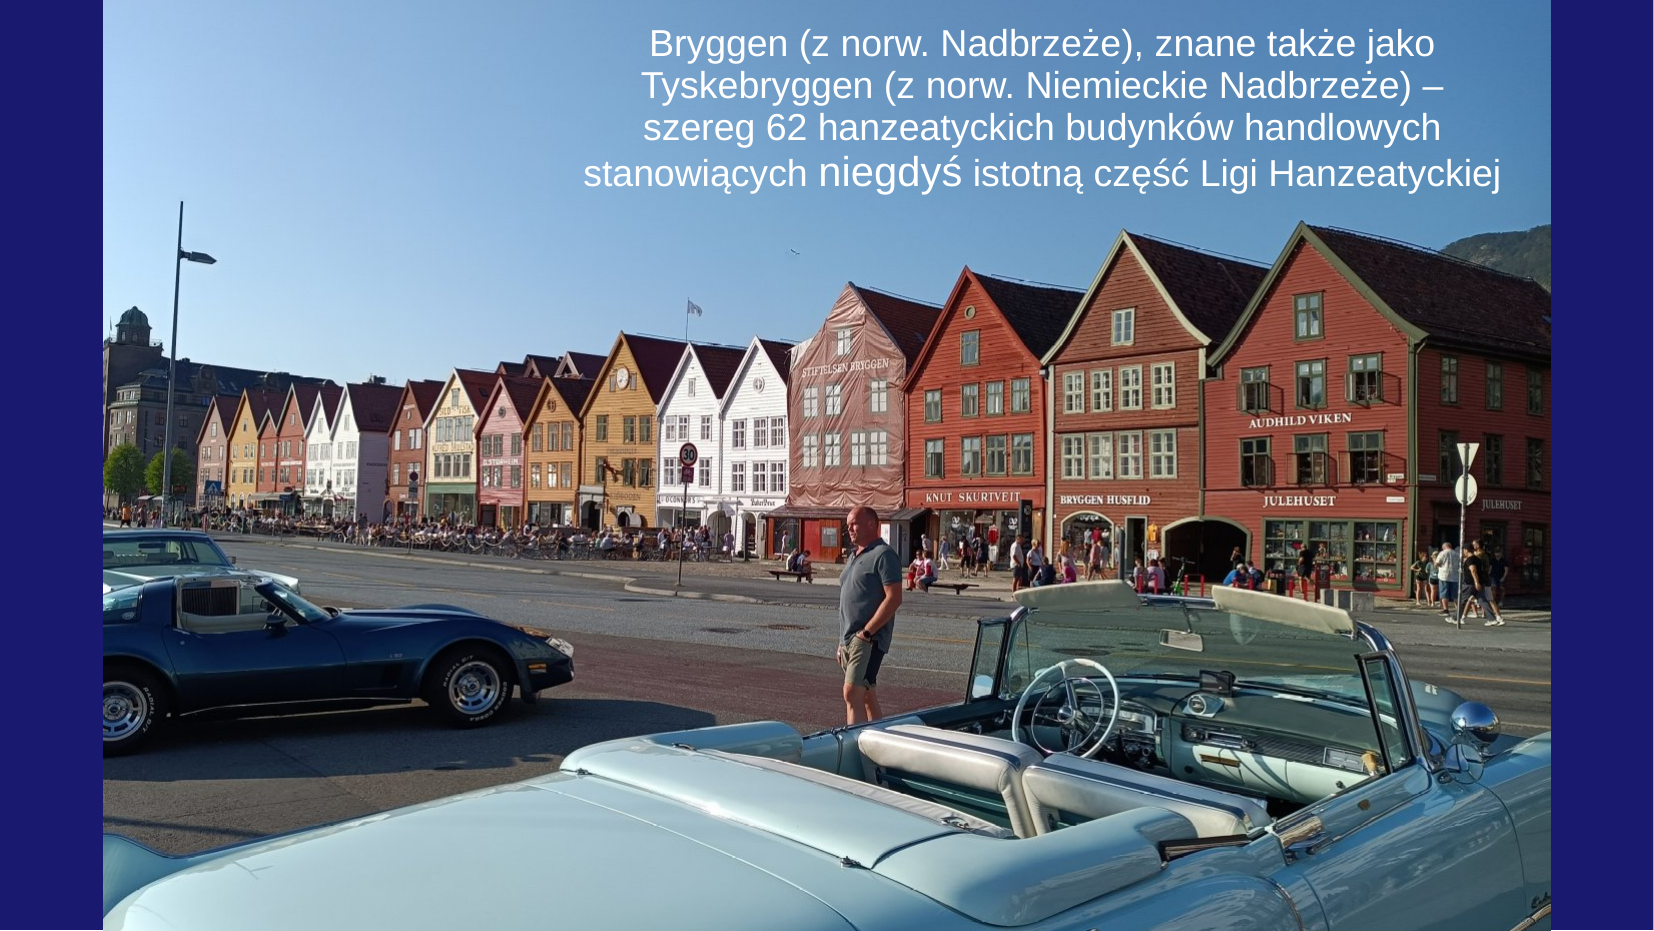

Bryggen (z norw. Nadbrzeże), znane także jako
Tyskebryggen (z norw. Niemieckie Nadbrzeże) –
szereg 62 hanzeatyckich budynków handlowych
stanowiących niegdyś istotną część Ligi Hanzeatyckiej
#